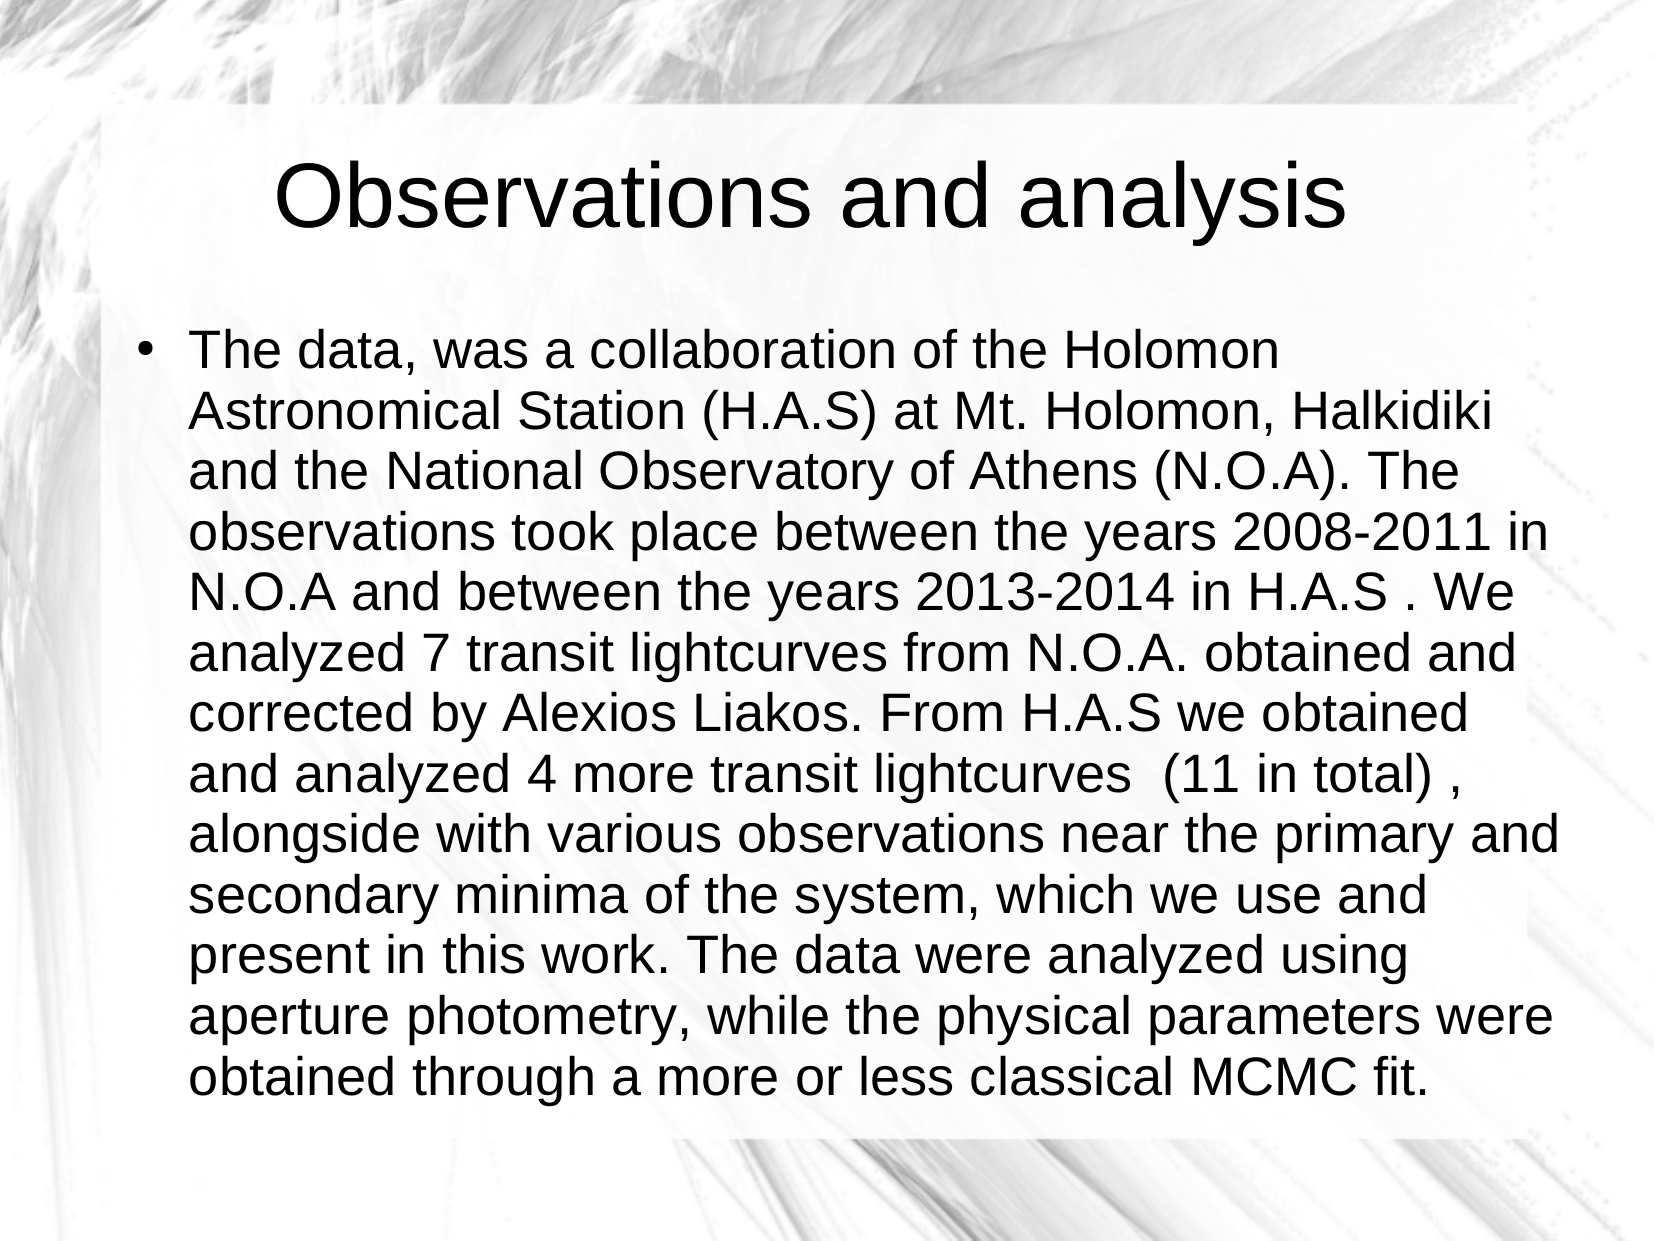

# Observations and analysis
The data, was a collaboration of the Holomon Astronomical Station (H.A.S) at Mt. Holomon, Halkidiki and the National Observatory of Athens (N.O.A). The observations took place between the years 2008-2011 in N.O.A and between the years 2013-2014 in H.A.S . We analyzed 7 transit lightcurves from N.O.A. obtained and corrected by Alexios Liakos. From H.A.S we obtained and analyzed 4 more transit lightcurves (11 in total) , alongside with various observations near the primary and secondary minima of the system, which we use and present in this work. The data were analyzed using aperture photometry, while the physical parameters were obtained through a more or less classical MCMC fit.